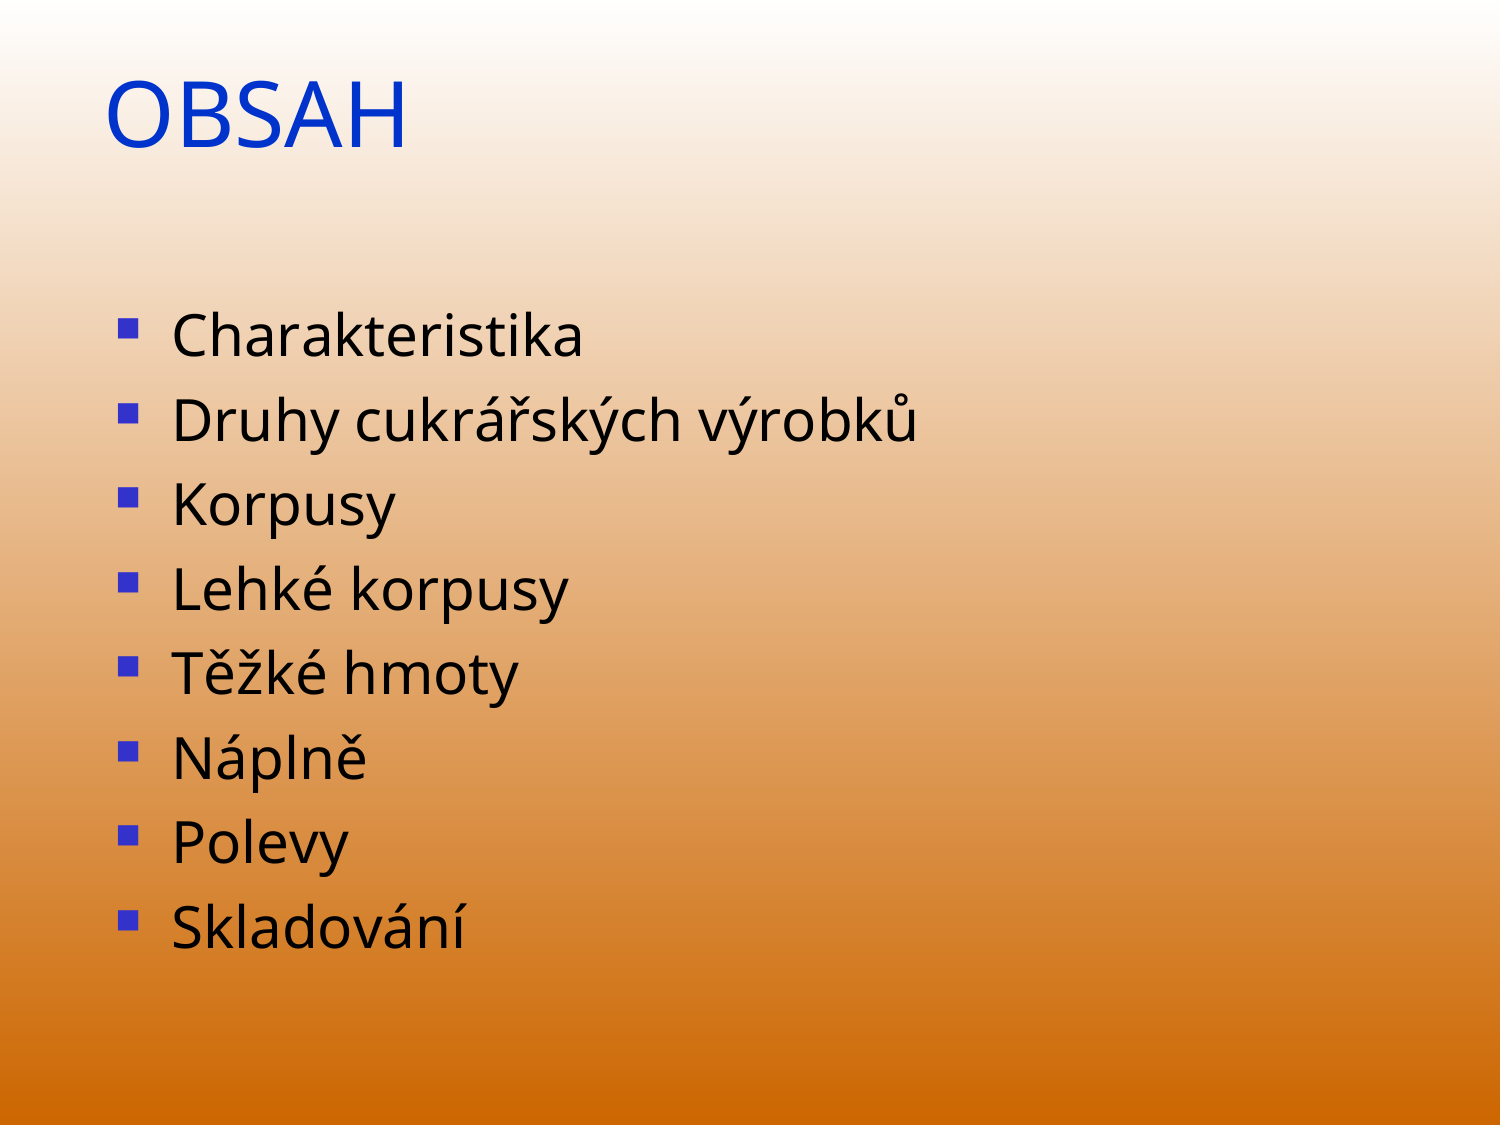

# OBSAH
Charakteristika
Druhy cukrářských výrobků
Korpusy
Lehké korpusy
Těžké hmoty
Náplně
Polevy
Skladování